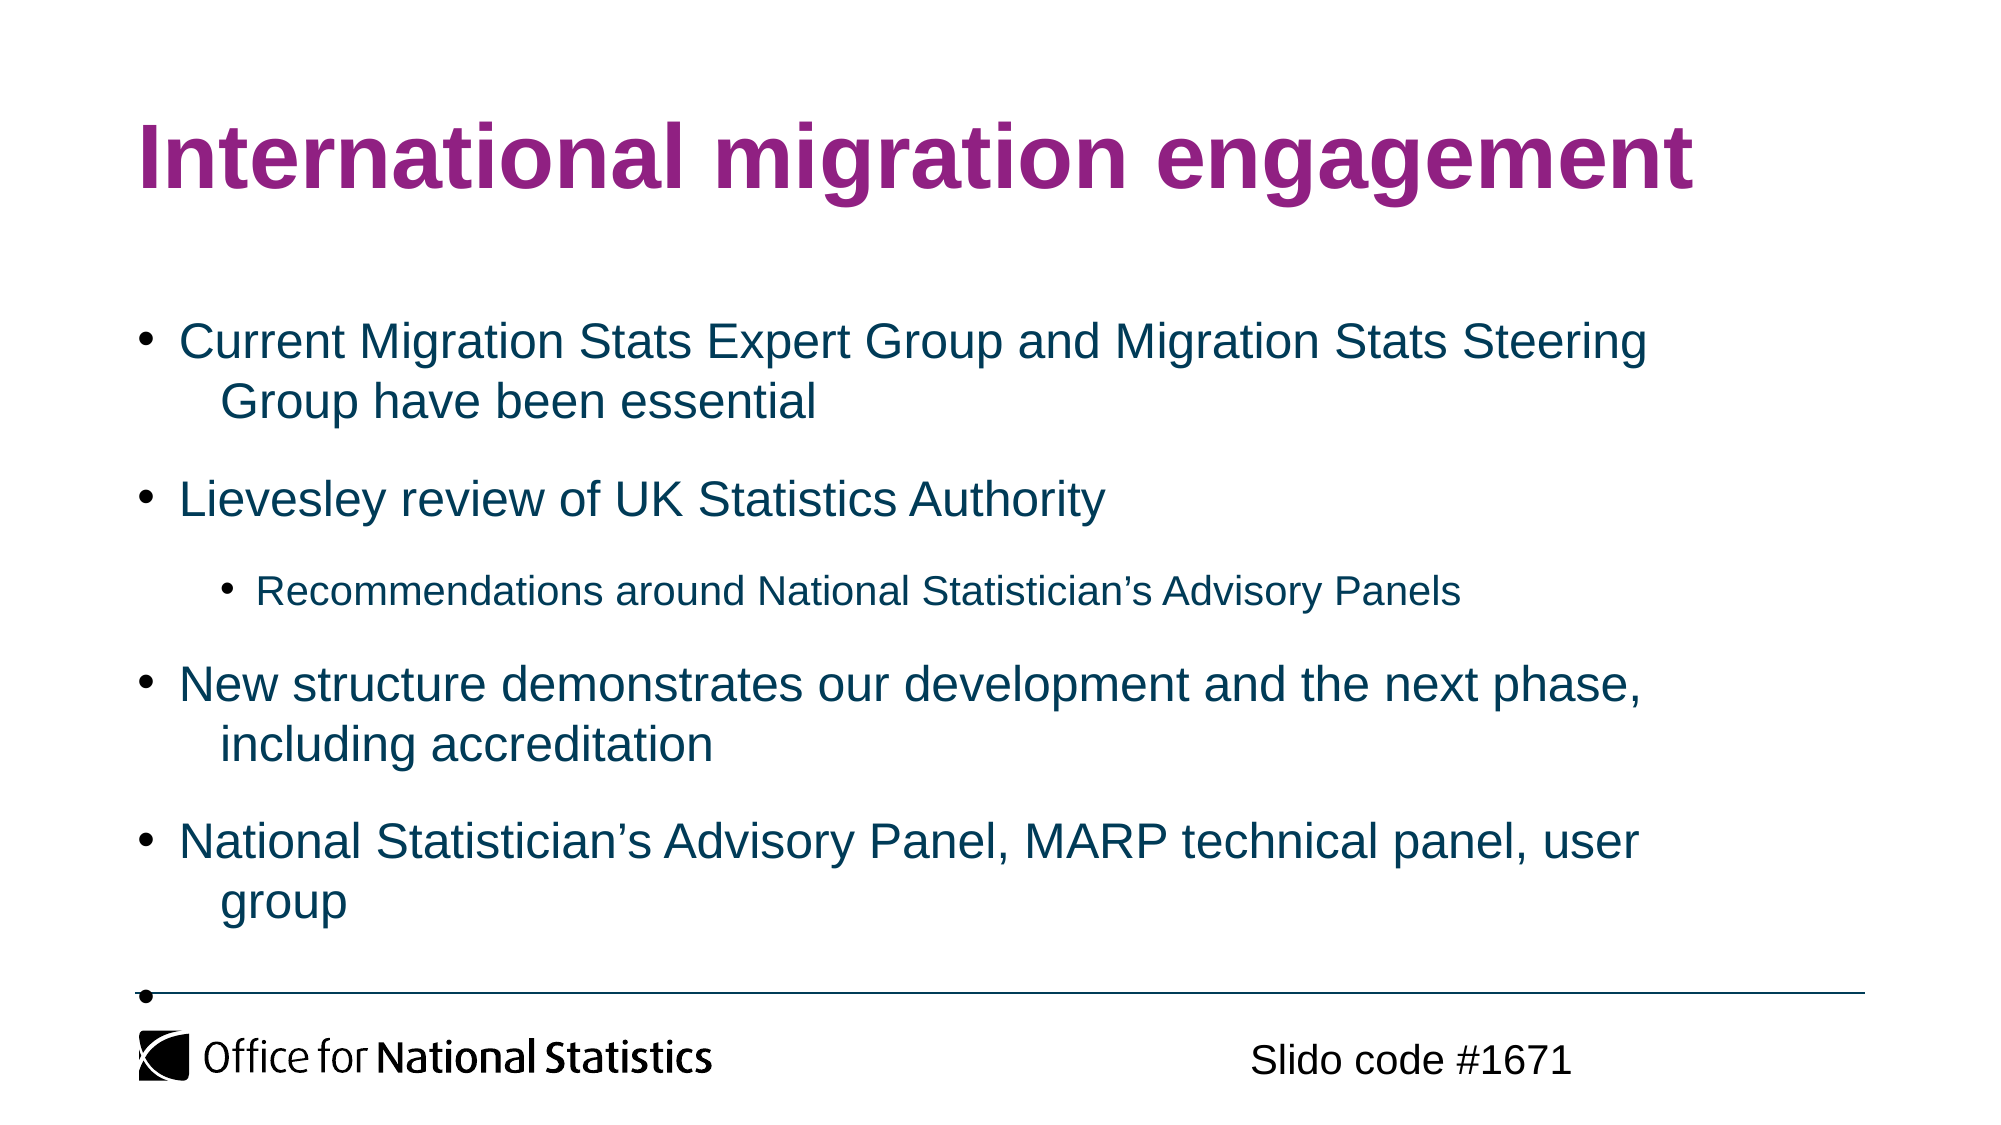

# International migration engagement
Current Migration Stats Expert Group and Migration Stats Steering Group have been essential
Lievesley review of UK Statistics Authority
Recommendations around National Statistician’s Advisory Panels
New structure demonstrates our development and the next phase, including accreditation
National Statistician’s Advisory Panel, MARP technical panel, user group
Slido code #1671